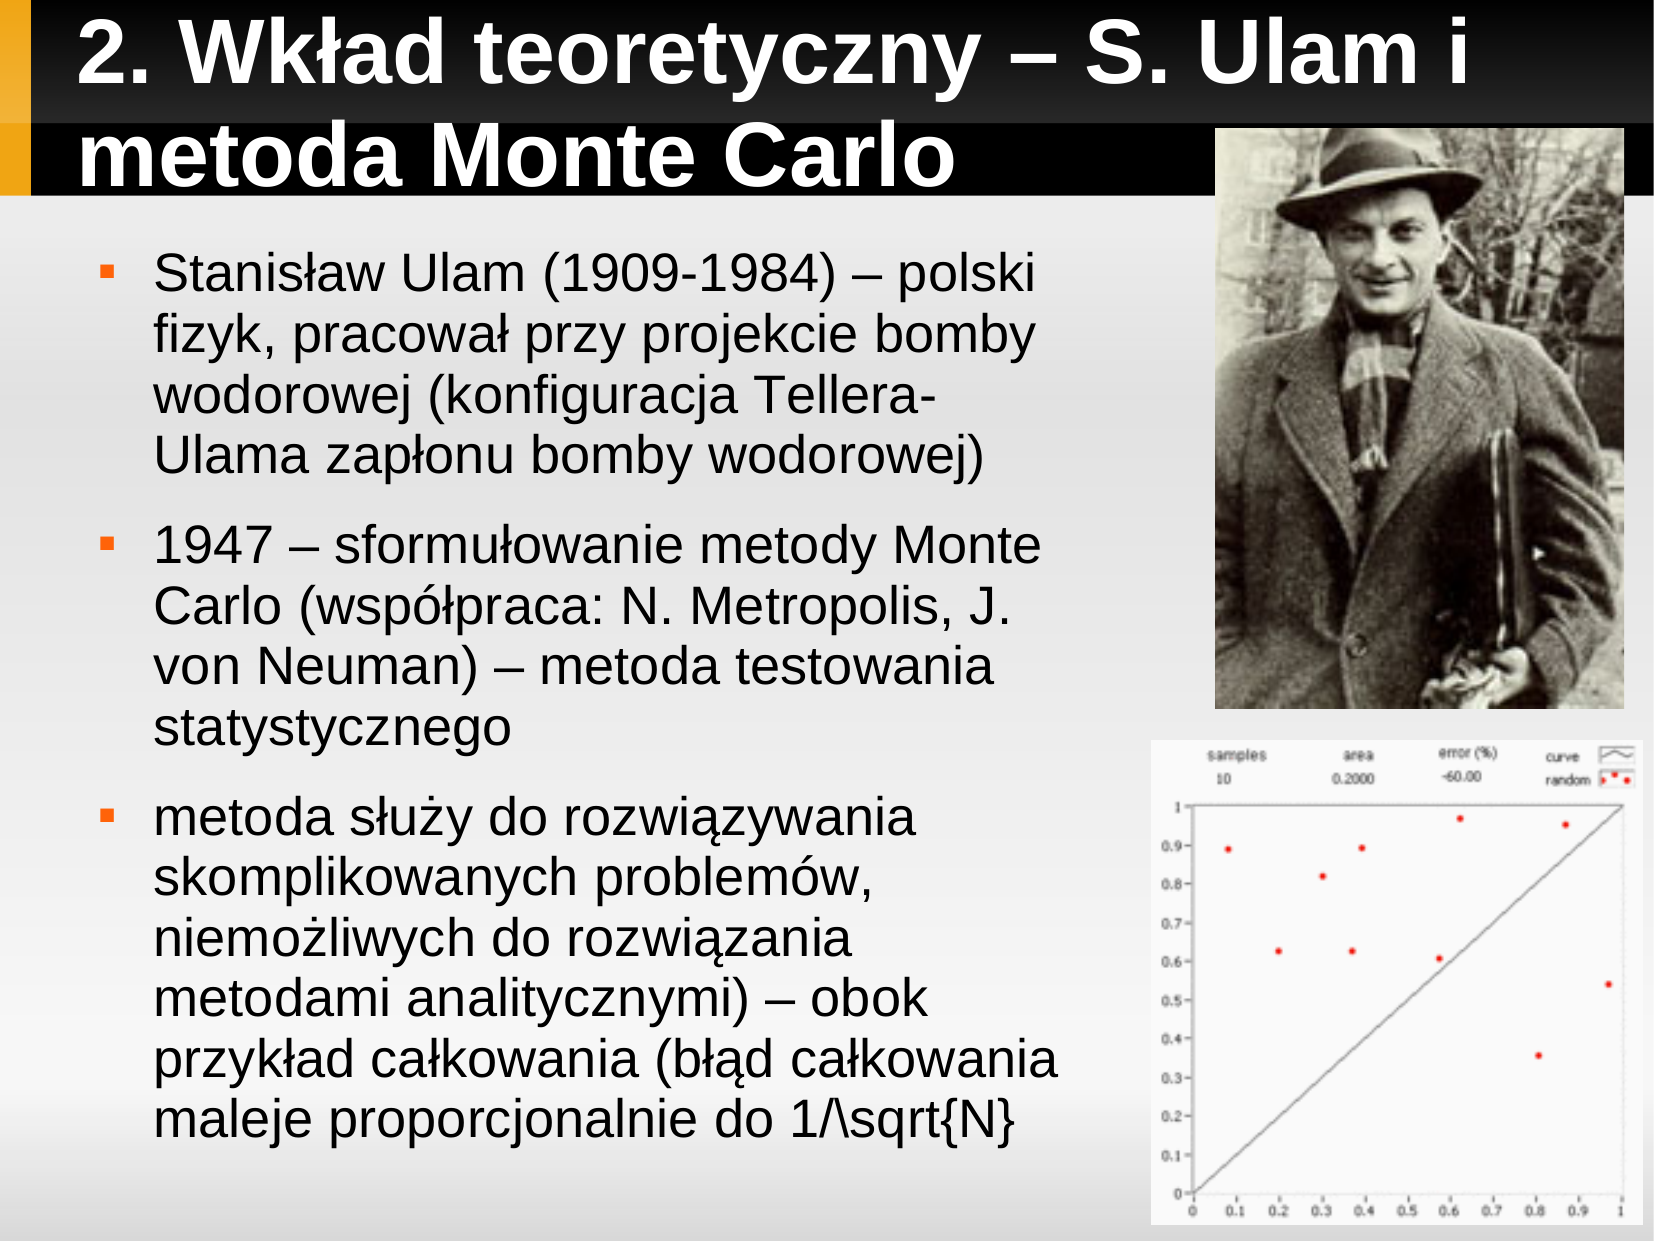

# 2. Wkład teoretyczny – S. Ulam i metoda Monte Carlo
Stanisław Ulam (1909-1984) – polski fizyk, pracował przy projekcie bomby wodorowej (konfiguracja Tellera-Ulama zapłonu bomby wodorowej)
1947 – sformułowanie metody Monte Carlo (współpraca: N. Metropolis, J. von Neuman) – metoda testowania statystycznego
metoda służy do rozwiązywania skomplikowanych problemów, niemożliwych do rozwiązania metodami analitycznymi) – obok przykład całkowania (błąd całkowania maleje proporcjonalnie do 1/\sqrt{N}